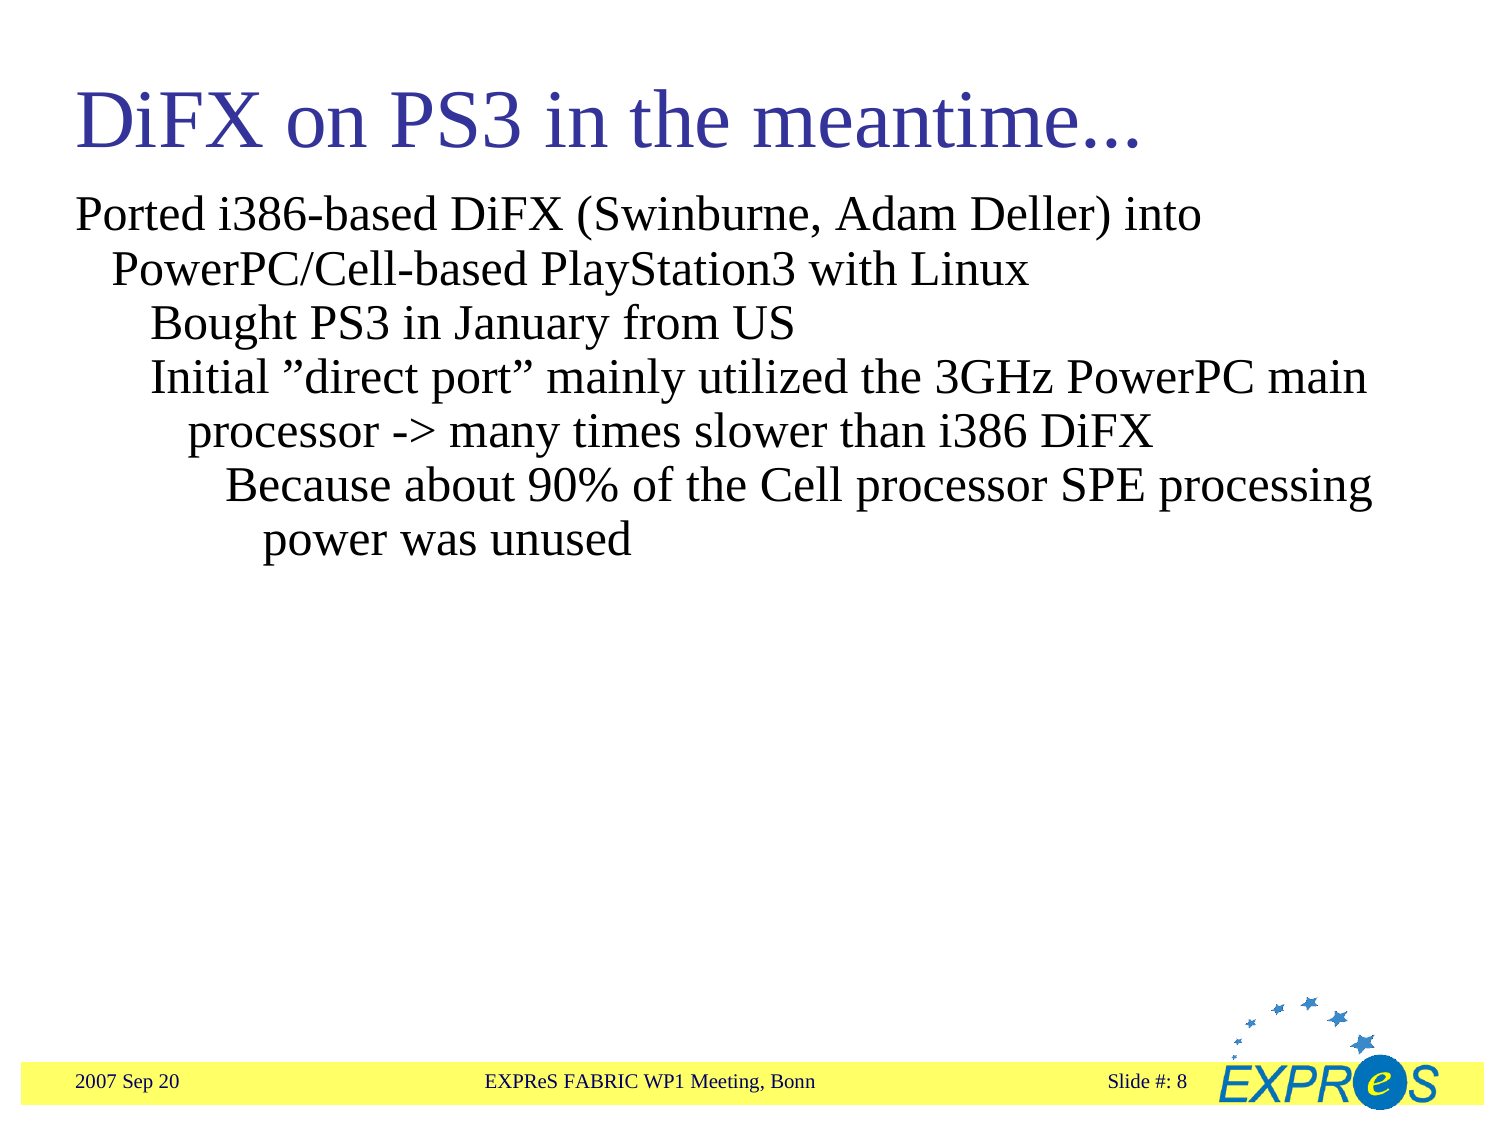

# DiFX on PS3 in the meantime...
Ported i386-based DiFX (Swinburne, Adam Deller) into PowerPC/Cell-based PlayStation3 with Linux
Bought PS3 in January from US
Initial ”direct port” mainly utilized the 3GHz PowerPC main processor -> many times slower than i386 DiFX
Because about 90% of the Cell processor SPE processing power was unused